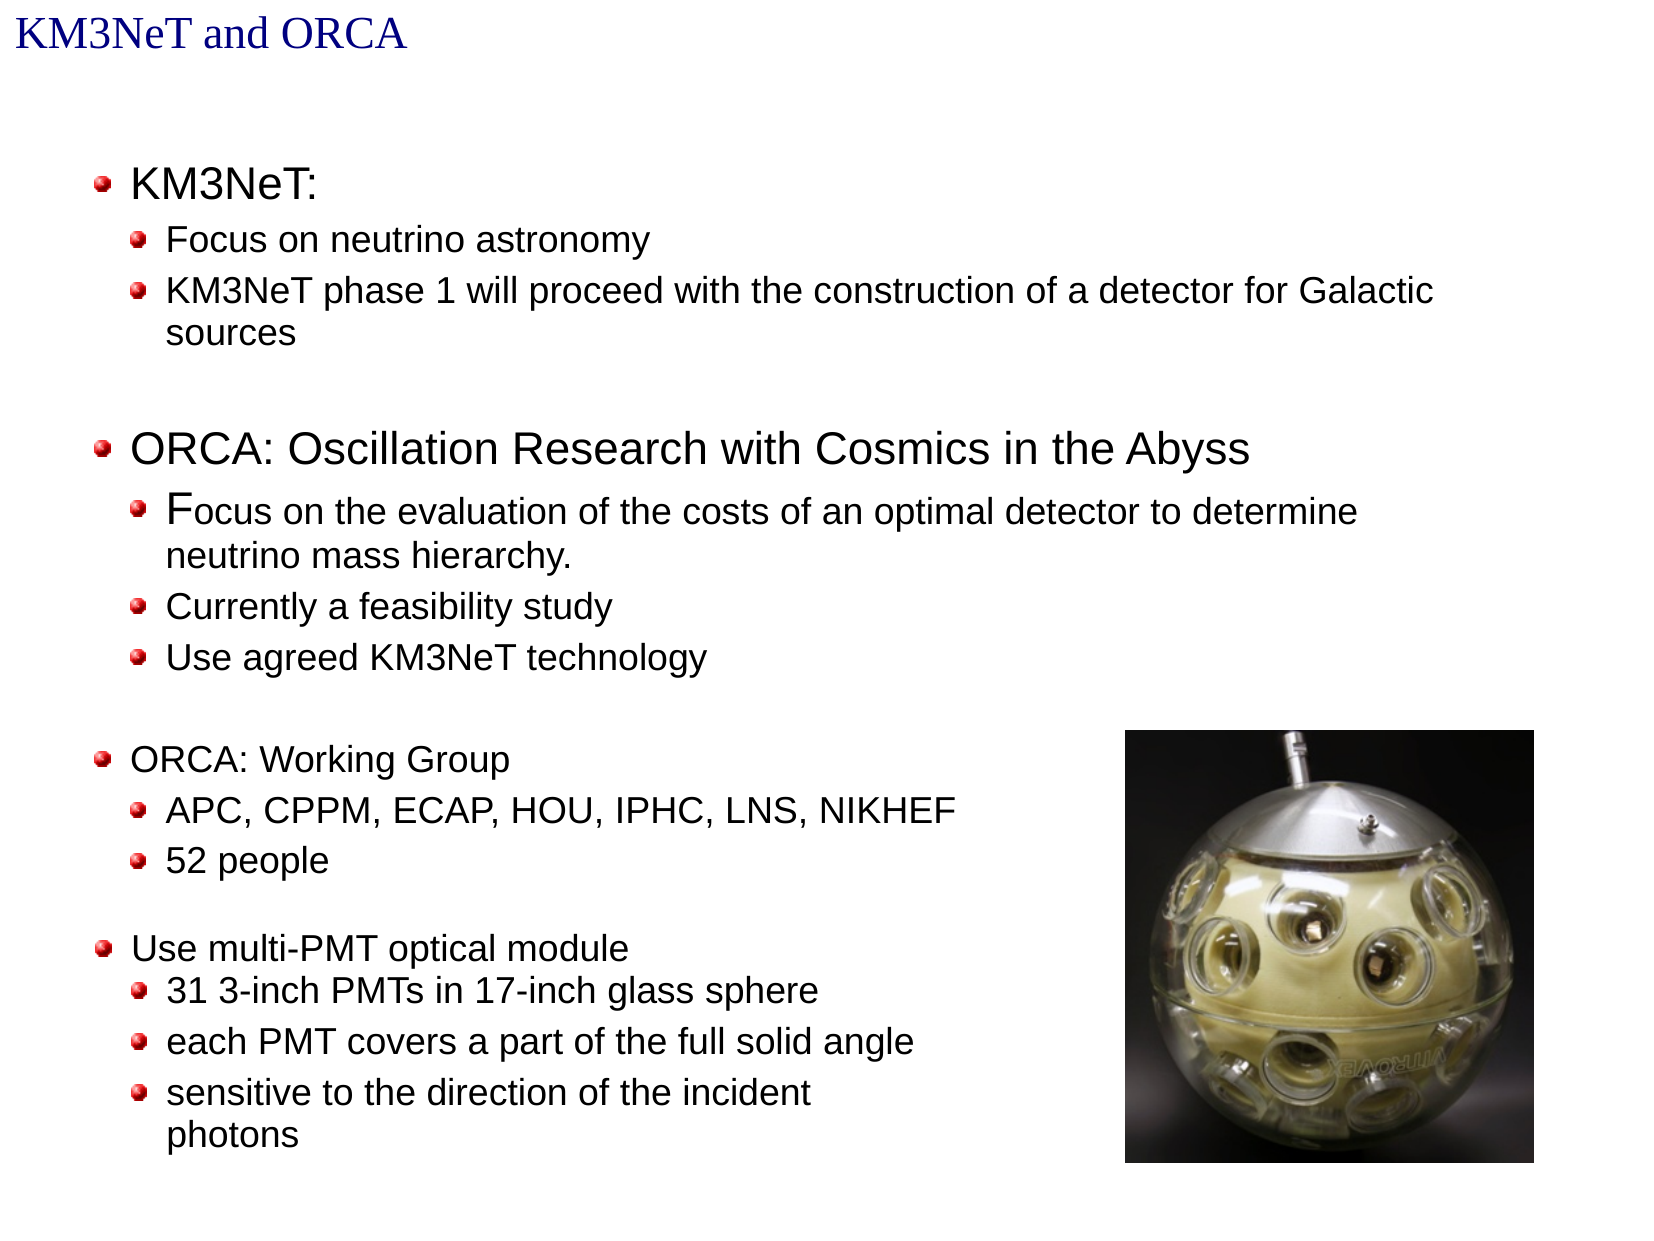

KM3NeT and ORCA
KM3NeT:
Focus on neutrino astronomy
KM3NeT phase 1 will proceed with the construction of a detector for Galactic sources
ORCA: Oscillation Research with Cosmics in the Abyss
Focus on the evaluation of the costs of an optimal detector to determine neutrino mass hierarchy.
Currently a feasibility study
Use agreed KM3NeT technology
ORCA: Working Group
APC, CPPM, ECAP, HOU, IPHC, LNS, NIKHEF
52 people
Use multi-PMT optical module
31 3-inch PMTs in 17-inch glass sphere
each PMT covers a part of the full solid angle
sensitive to the direction of the incident photons